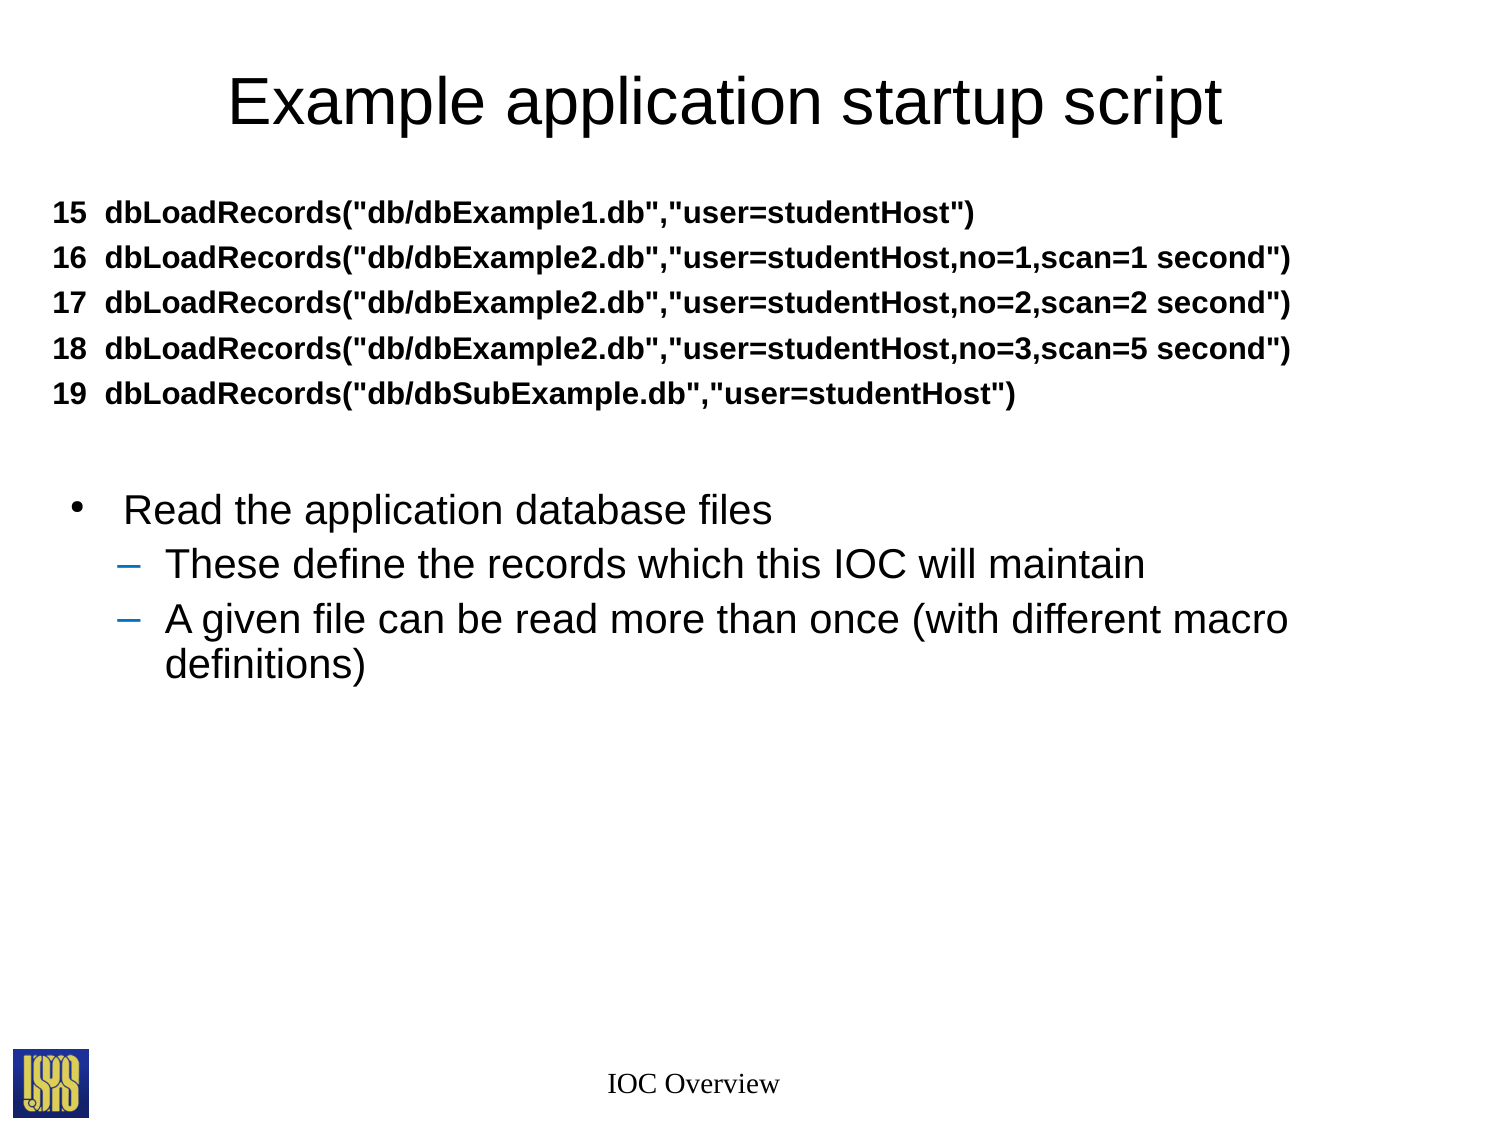

# Example application startup script
15 dbLoadRecords("db/dbExample1.db","user=studentHost")
16 dbLoadRecords("db/dbExample2.db","user=studentHost,no=1,scan=1 second")
17 dbLoadRecords("db/dbExample2.db","user=studentHost,no=2,scan=2 second")
18 dbLoadRecords("db/dbExample2.db","user=studentHost,no=3,scan=5 second")
19 dbLoadRecords("db/dbSubExample.db","user=studentHost")
Read the application database files
These define the records which this IOC will maintain
A given file can be read more than once (with different macro definitions)